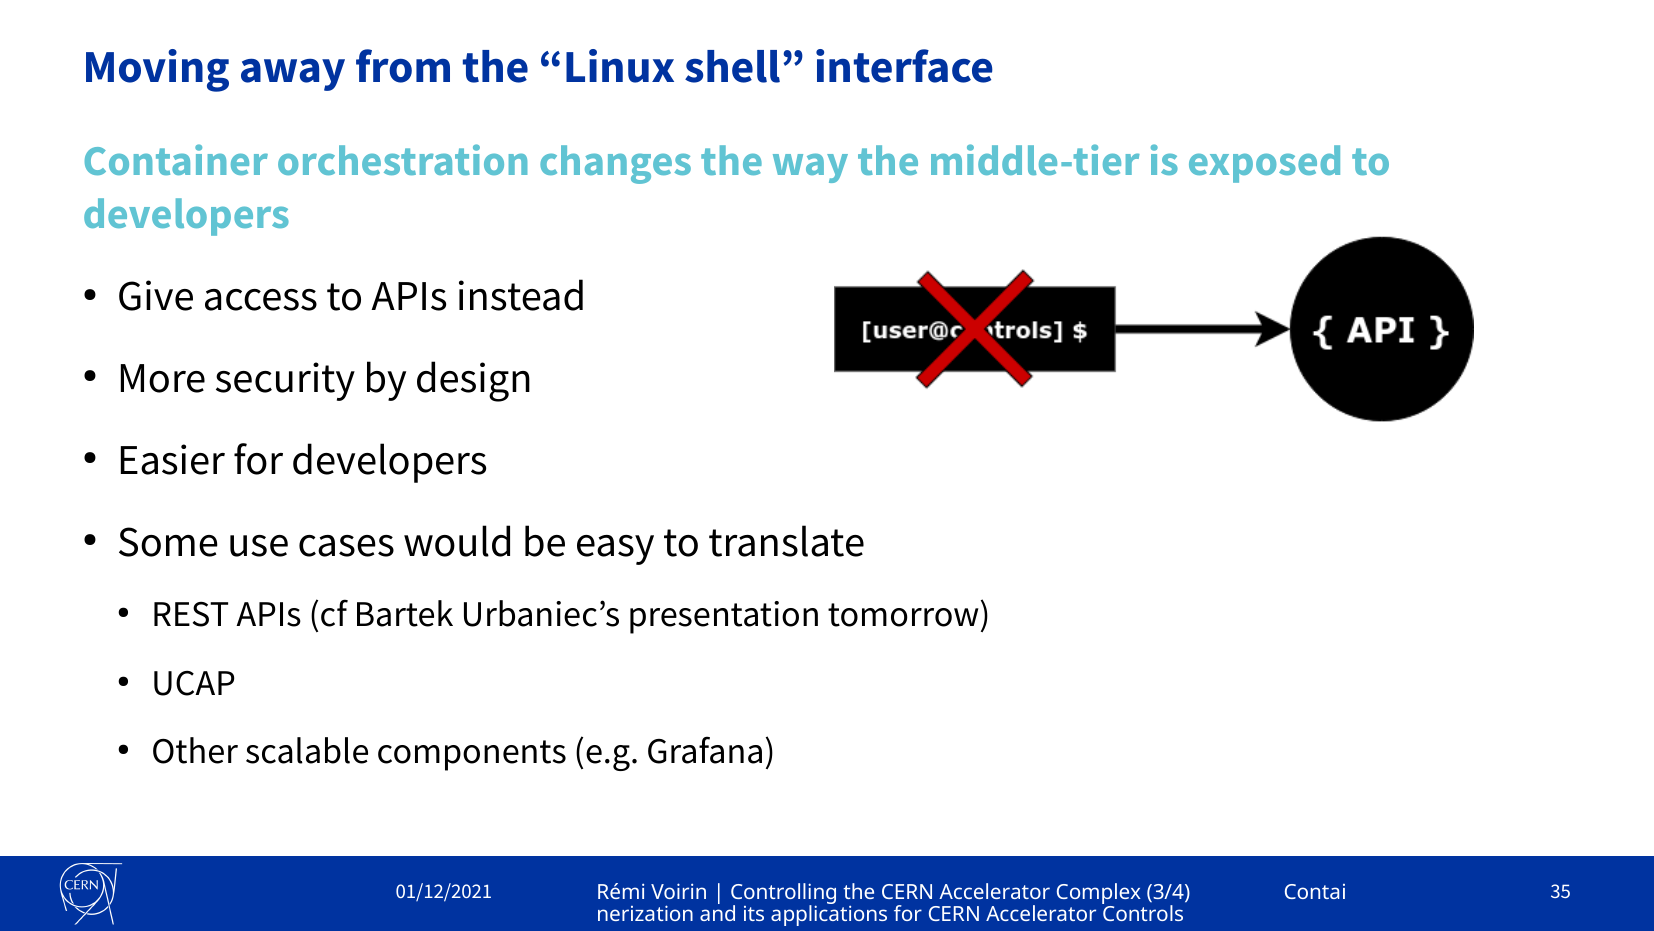

# Moving away from the “Linux shell” interface
Container orchestration changes the way the middle-tier is exposed to developers
Give access to APIs instead
More security by design
Easier for developers
Some use cases would be easy to translate
REST APIs (cf Bartek Urbaniec’s presentation tomorrow)
UCAP
Other scalable components (e.g. Grafana)
01/12/2021
Rémi Voirin | Controlling the CERN Accelerator Complex (3/4) Containerization and its applications for CERN Accelerator Controls
35